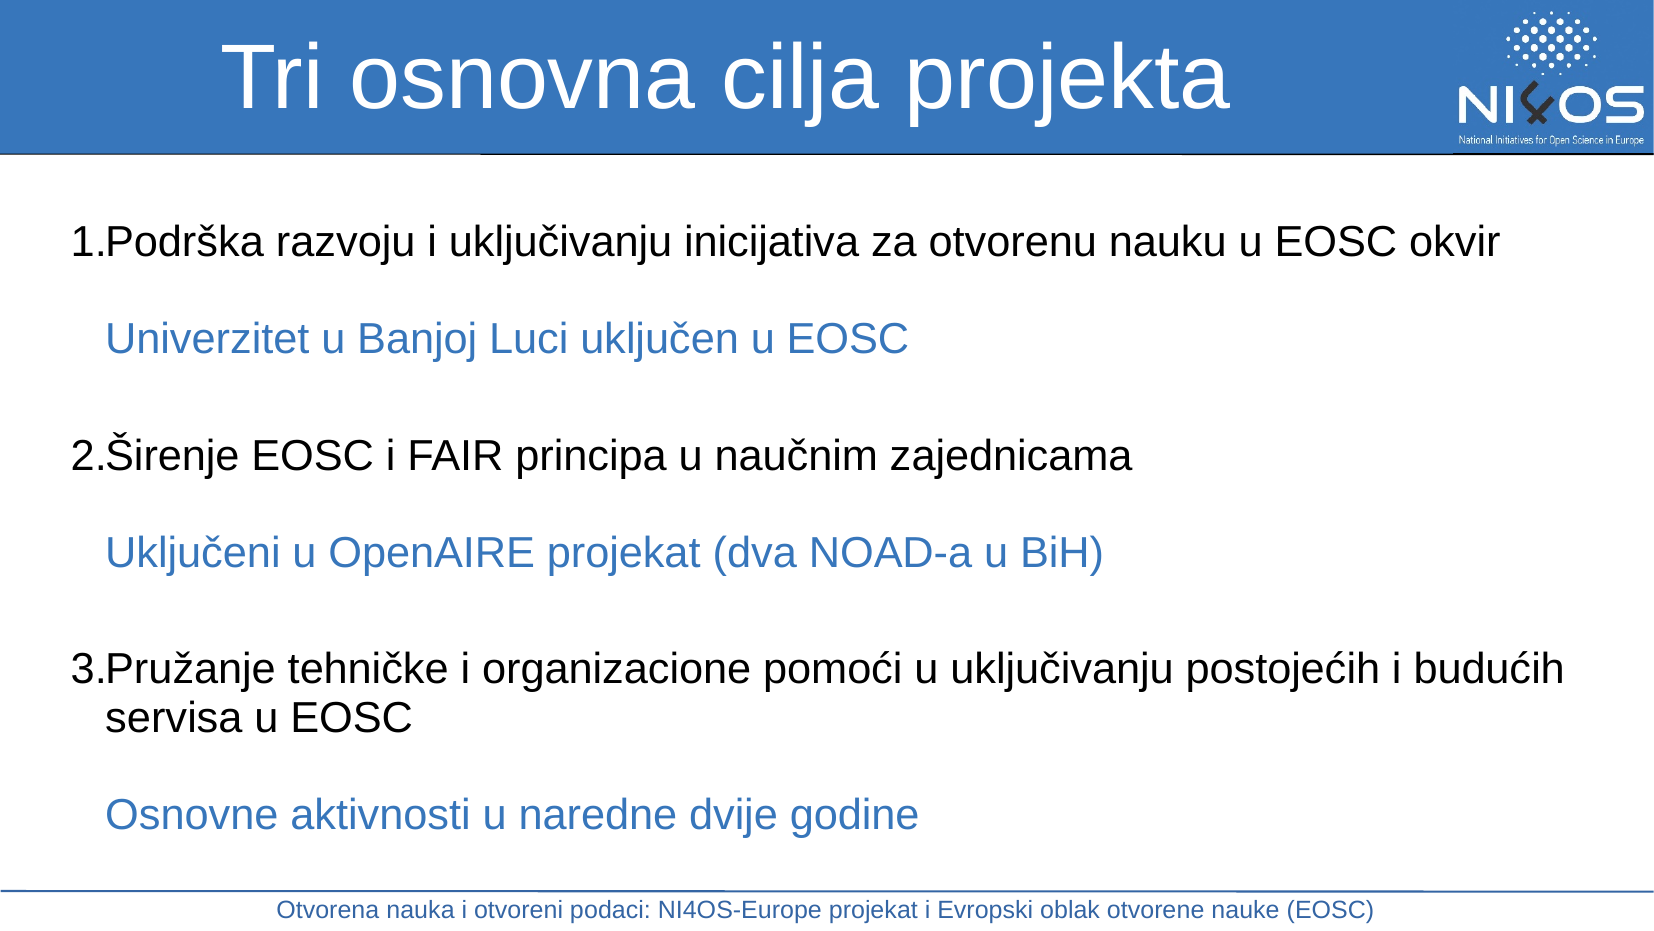

# Tri osnovna cilja projekta
Podrška razvoju i uključivanju inicijativa za otvorenu nauku u EOSC okvir
Univerzitet u Banjoj Luci uključen u EOSC
Širenje EOSC i FAIR principa u naučnim zajednicama
Uključeni u OpenAIRE projekat (dva NOAD-a u BiH)
Pružanje tehničke i organizacione pomoći u uključivanju postojećih i budućih servisa u EOSC
Osnovne aktivnosti u naredne dvije godine